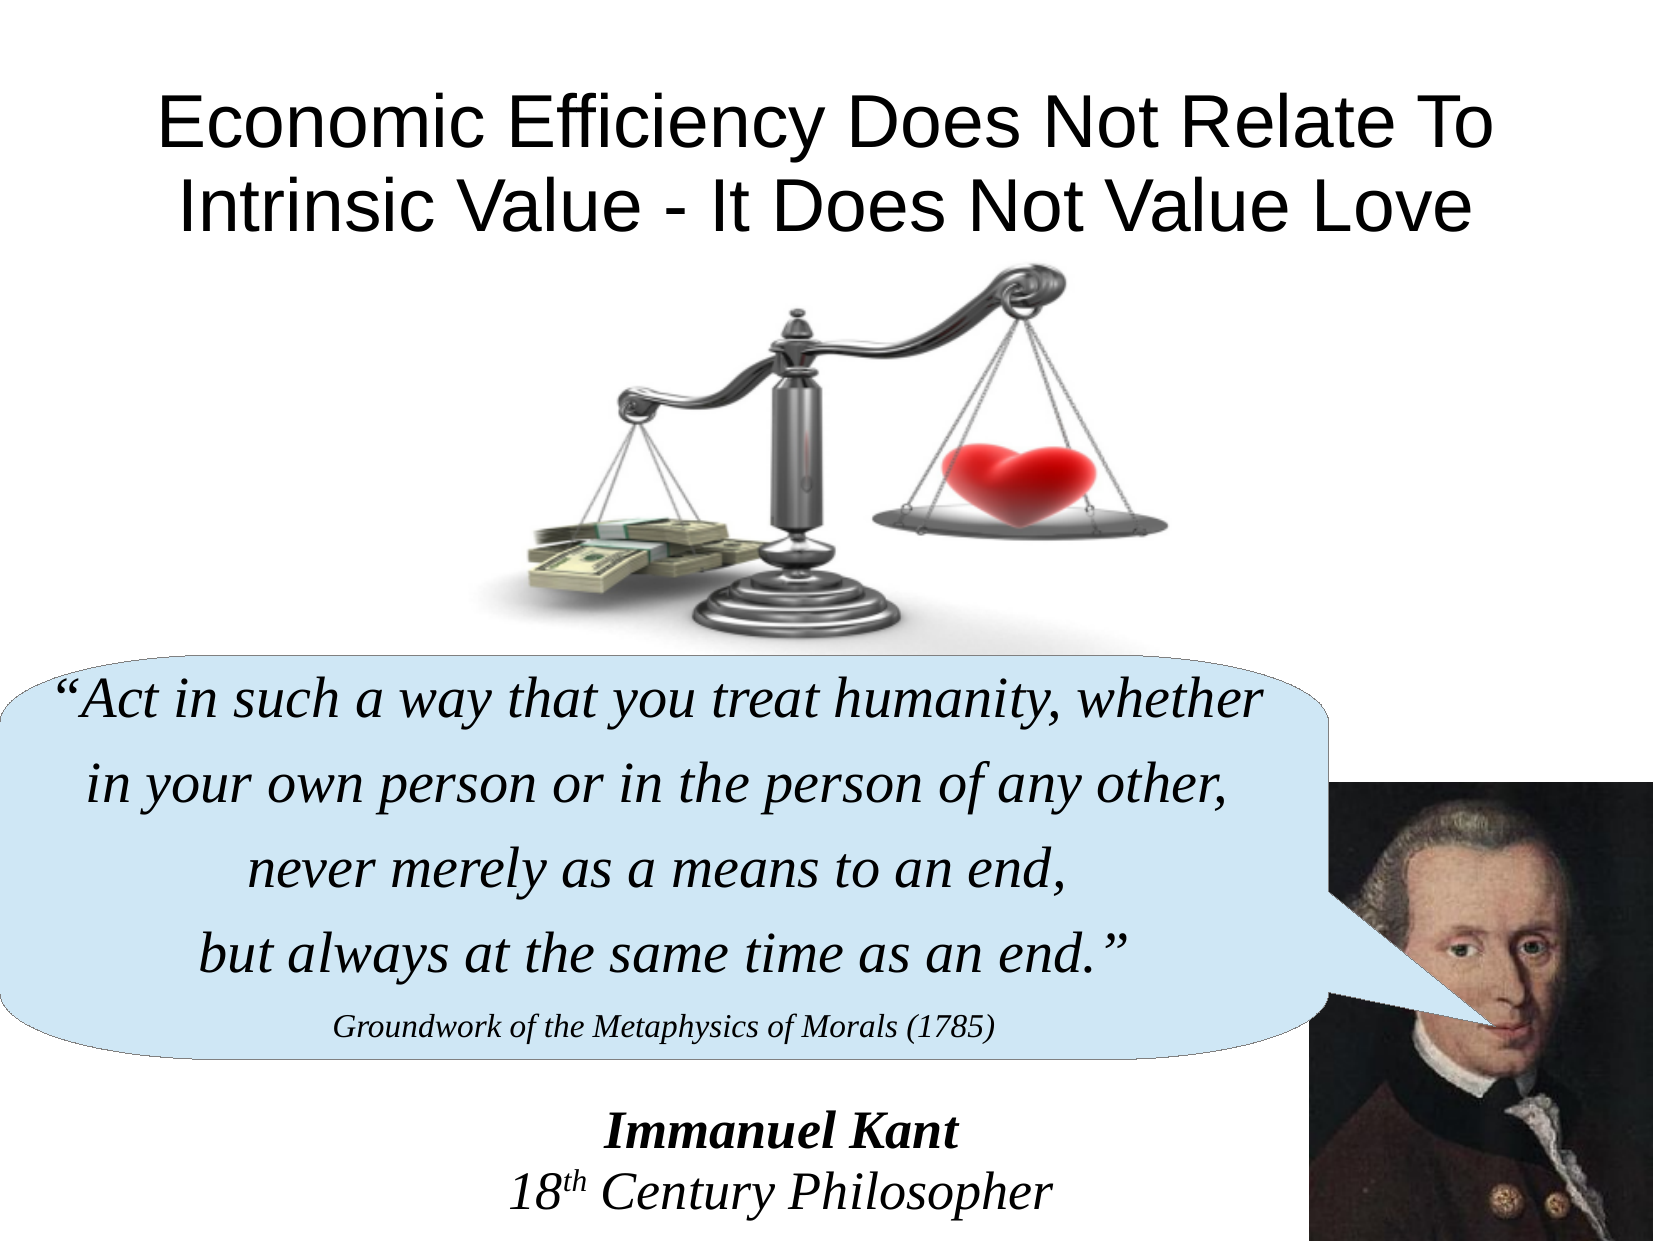

Economic Efficiency Does Not Relate To
Intrinsic Value - It Does Not Value Love
“Act in such a way that you treat humanity, whether
in your own person or in the person of any other,
never merely as a means to an end,
but always at the same time as an end.”
Groundwork of the Metaphysics of Morals (1785)
Immanuel Kant
18th Century Philosopher